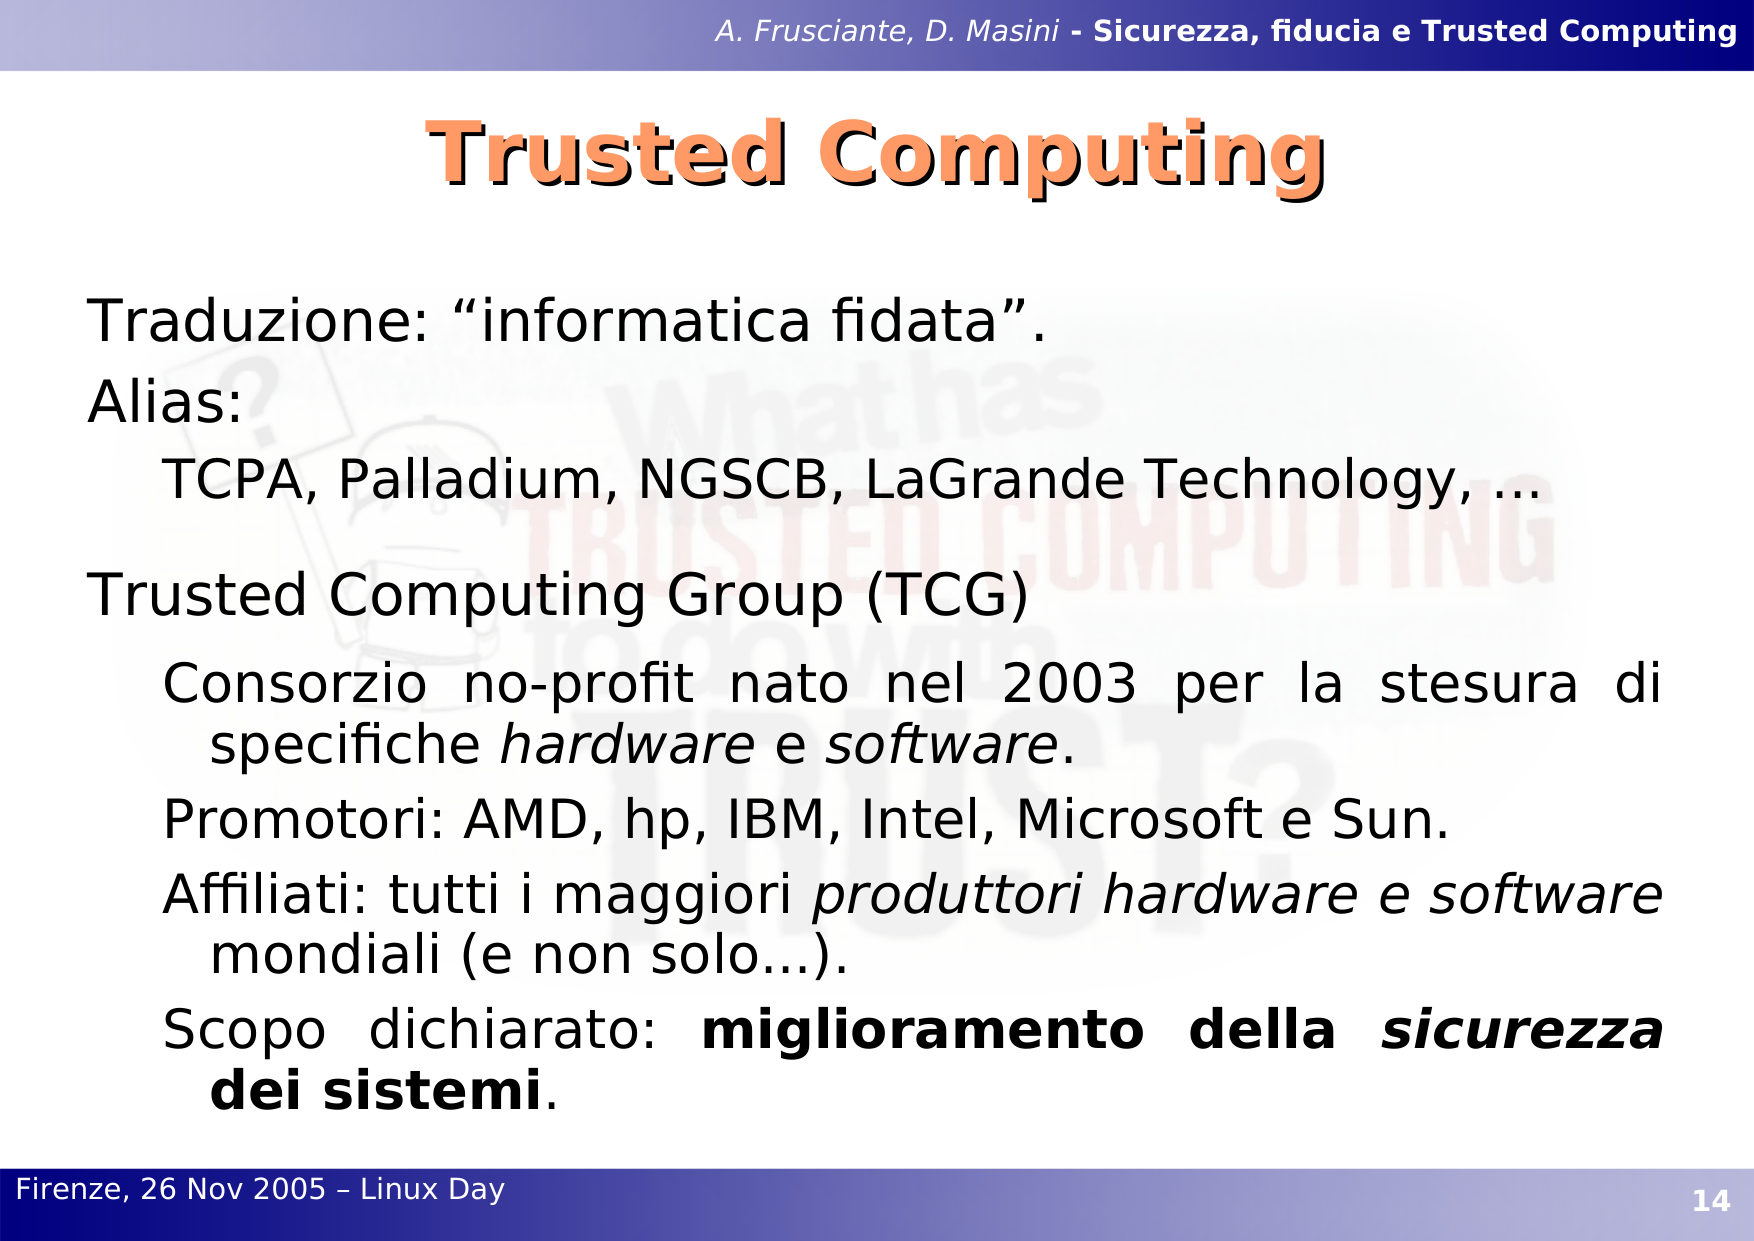

A. Frusciante, D. Masini - Sicurezza, fiducia e Trusted Computing
# Trusted Computing
Traduzione: “informatica fidata”.
Alias:
TCPA, Palladium, NGSCB, LaGrande Technology, ...
Trusted Computing Group (TCG)
Consorzio no-profit nato nel 2003 per la stesura di specifiche hardware e software.
Promotori: AMD, hp, IBM, Intel, Microsoft e Sun.
Affiliati: tutti i maggiori produttori hardware e software mondiali (e non solo...).
Scopo dichiarato: miglioramento della sicurezza dei sistemi.
Firenze, 26 Nov 2005 – Linux Day